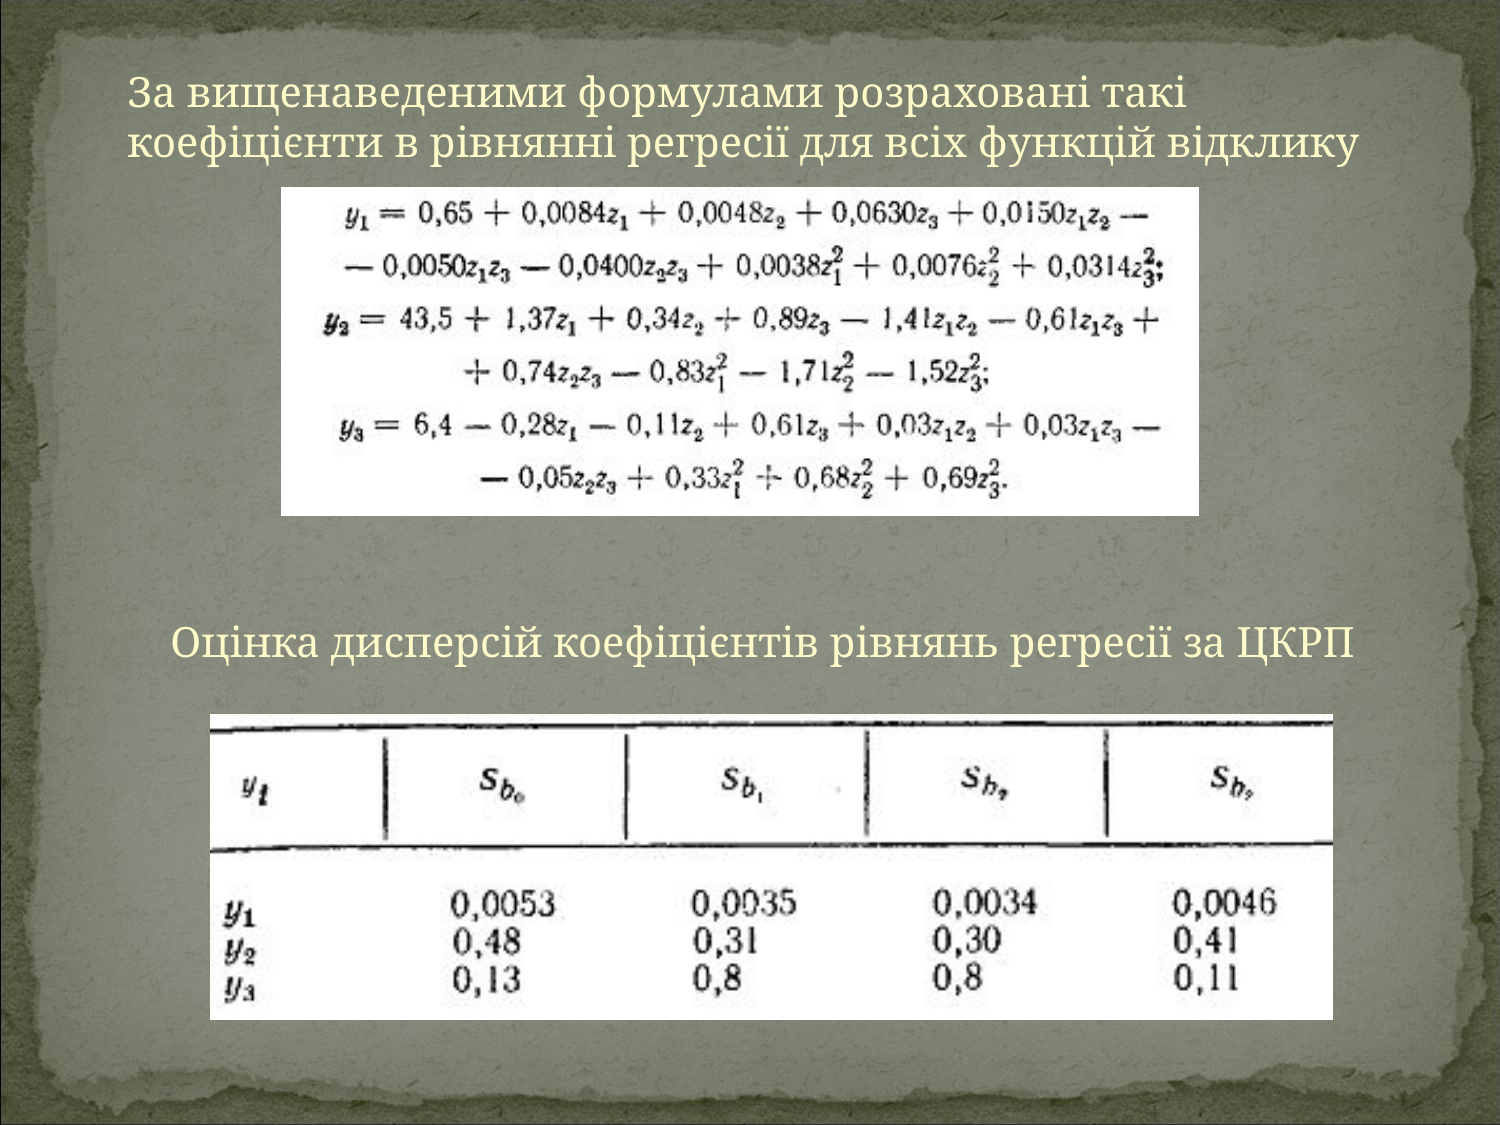

# За вищенаведеними формулами розраховані такі коефіцієнти в рівнянні регресії для всіх функцій відклику
Оцінка дисперсій коефіцієнтів рівнянь регресії за ЦКРП